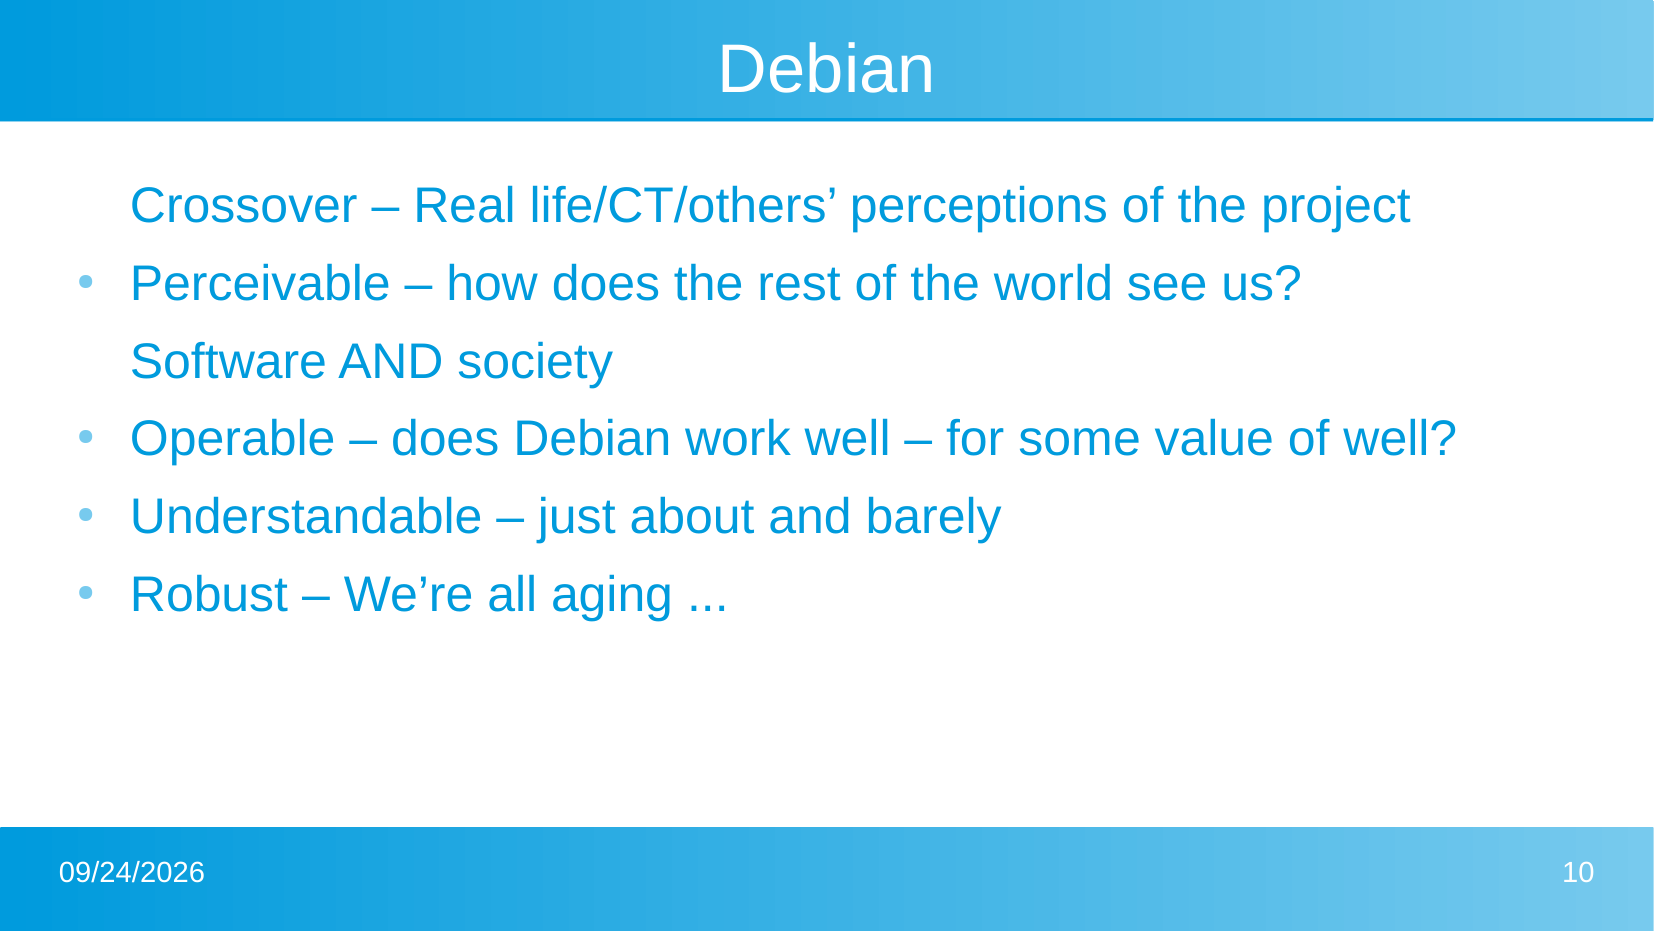

# Debian
Crossover – Real life/CT/others’ perceptions of the project
Perceivable – how does the rest of the world see us?
Software AND society
Operable – does Debian work well – for some value of well?
Understandable – just about and barely
Robust – We’re all aging ...
10